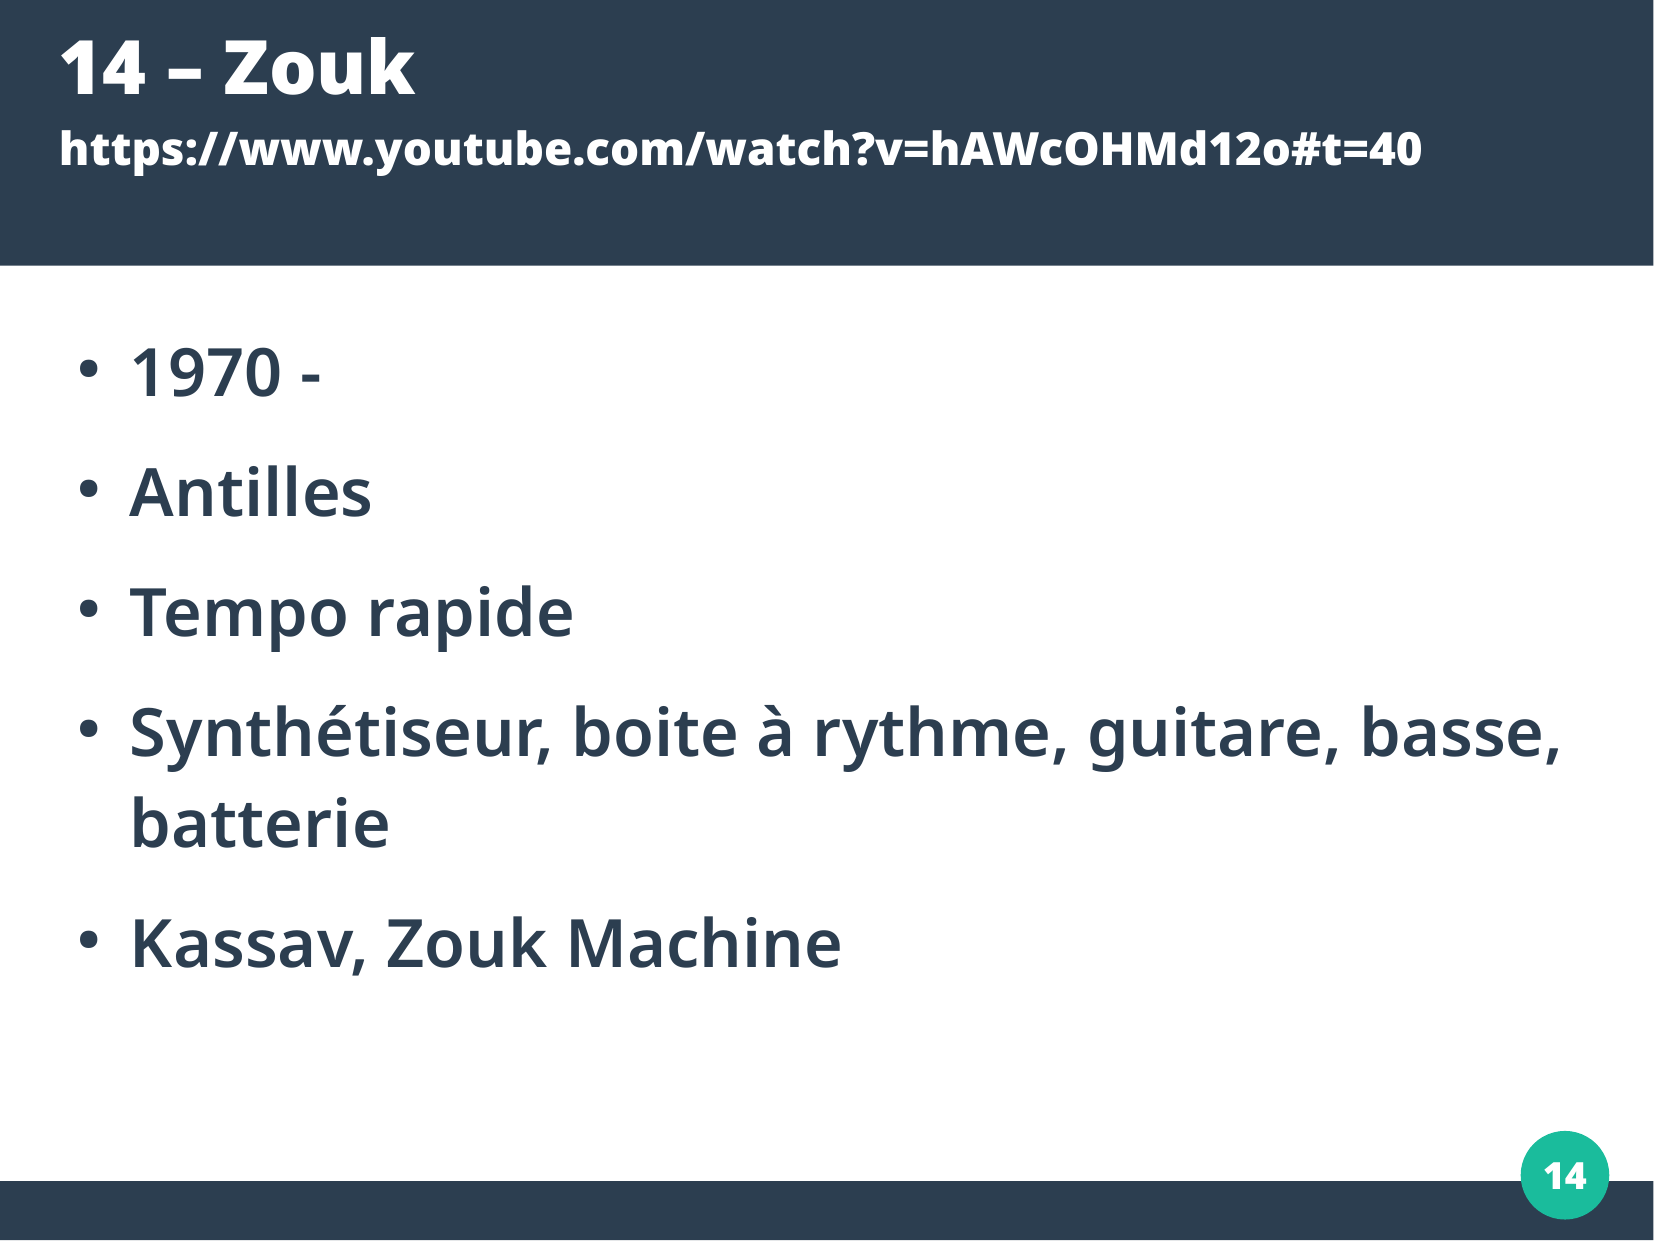

# 14 – Zouk https://www.youtube.com/watch?v=hAWcOHMd12o#t=40
1970 -
Antilles
Tempo rapide
Synthétiseur, boite à rythme, guitare, basse, batterie
Kassav, Zouk Machine
14